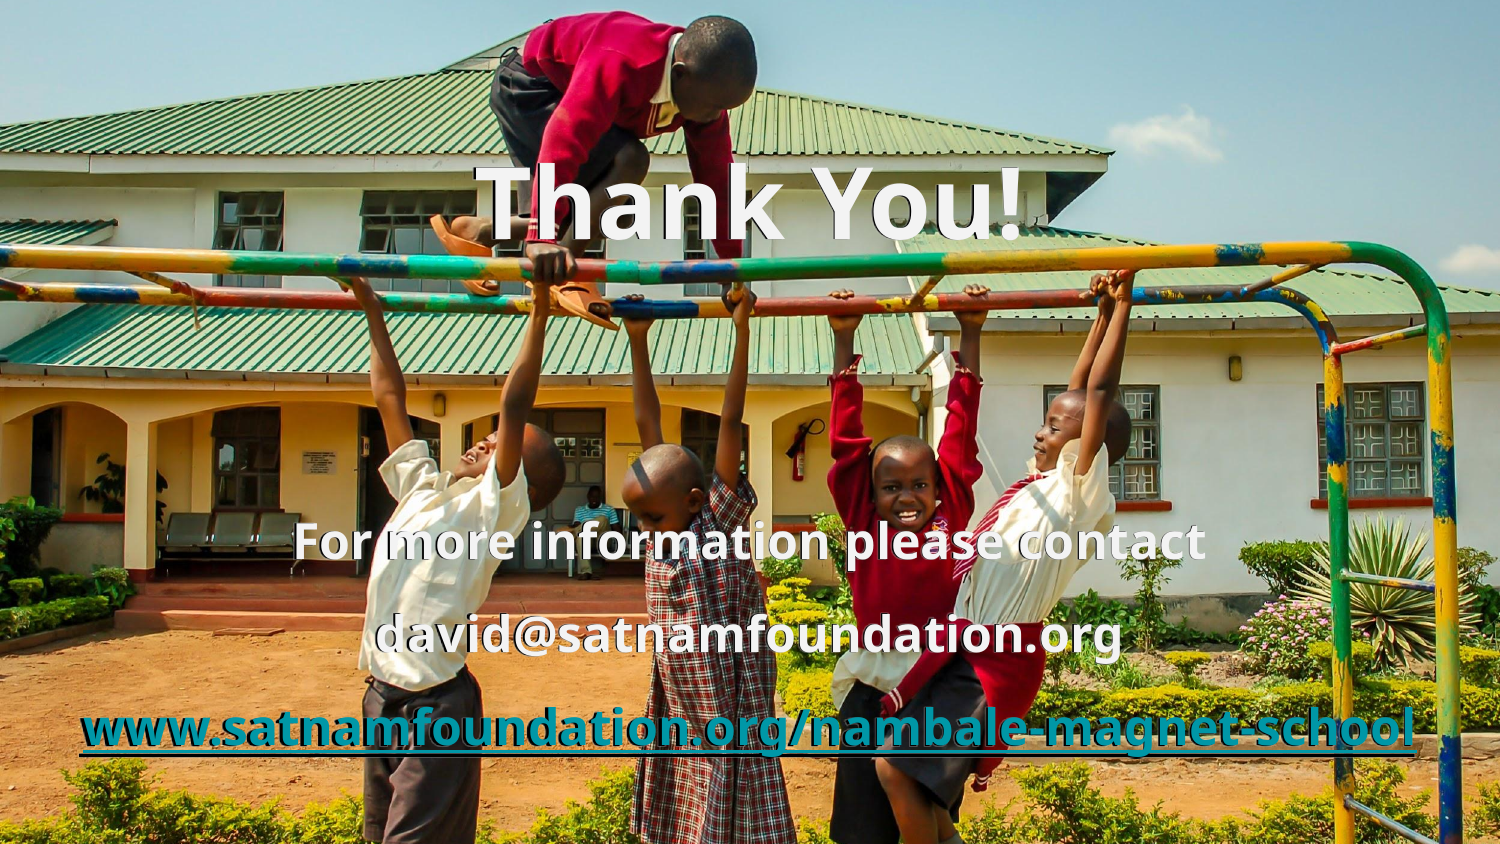

# Thank You!
For more information please contact
david@satnamfoundation.org
www.satnamfoundation.org/nambale-magnet-school